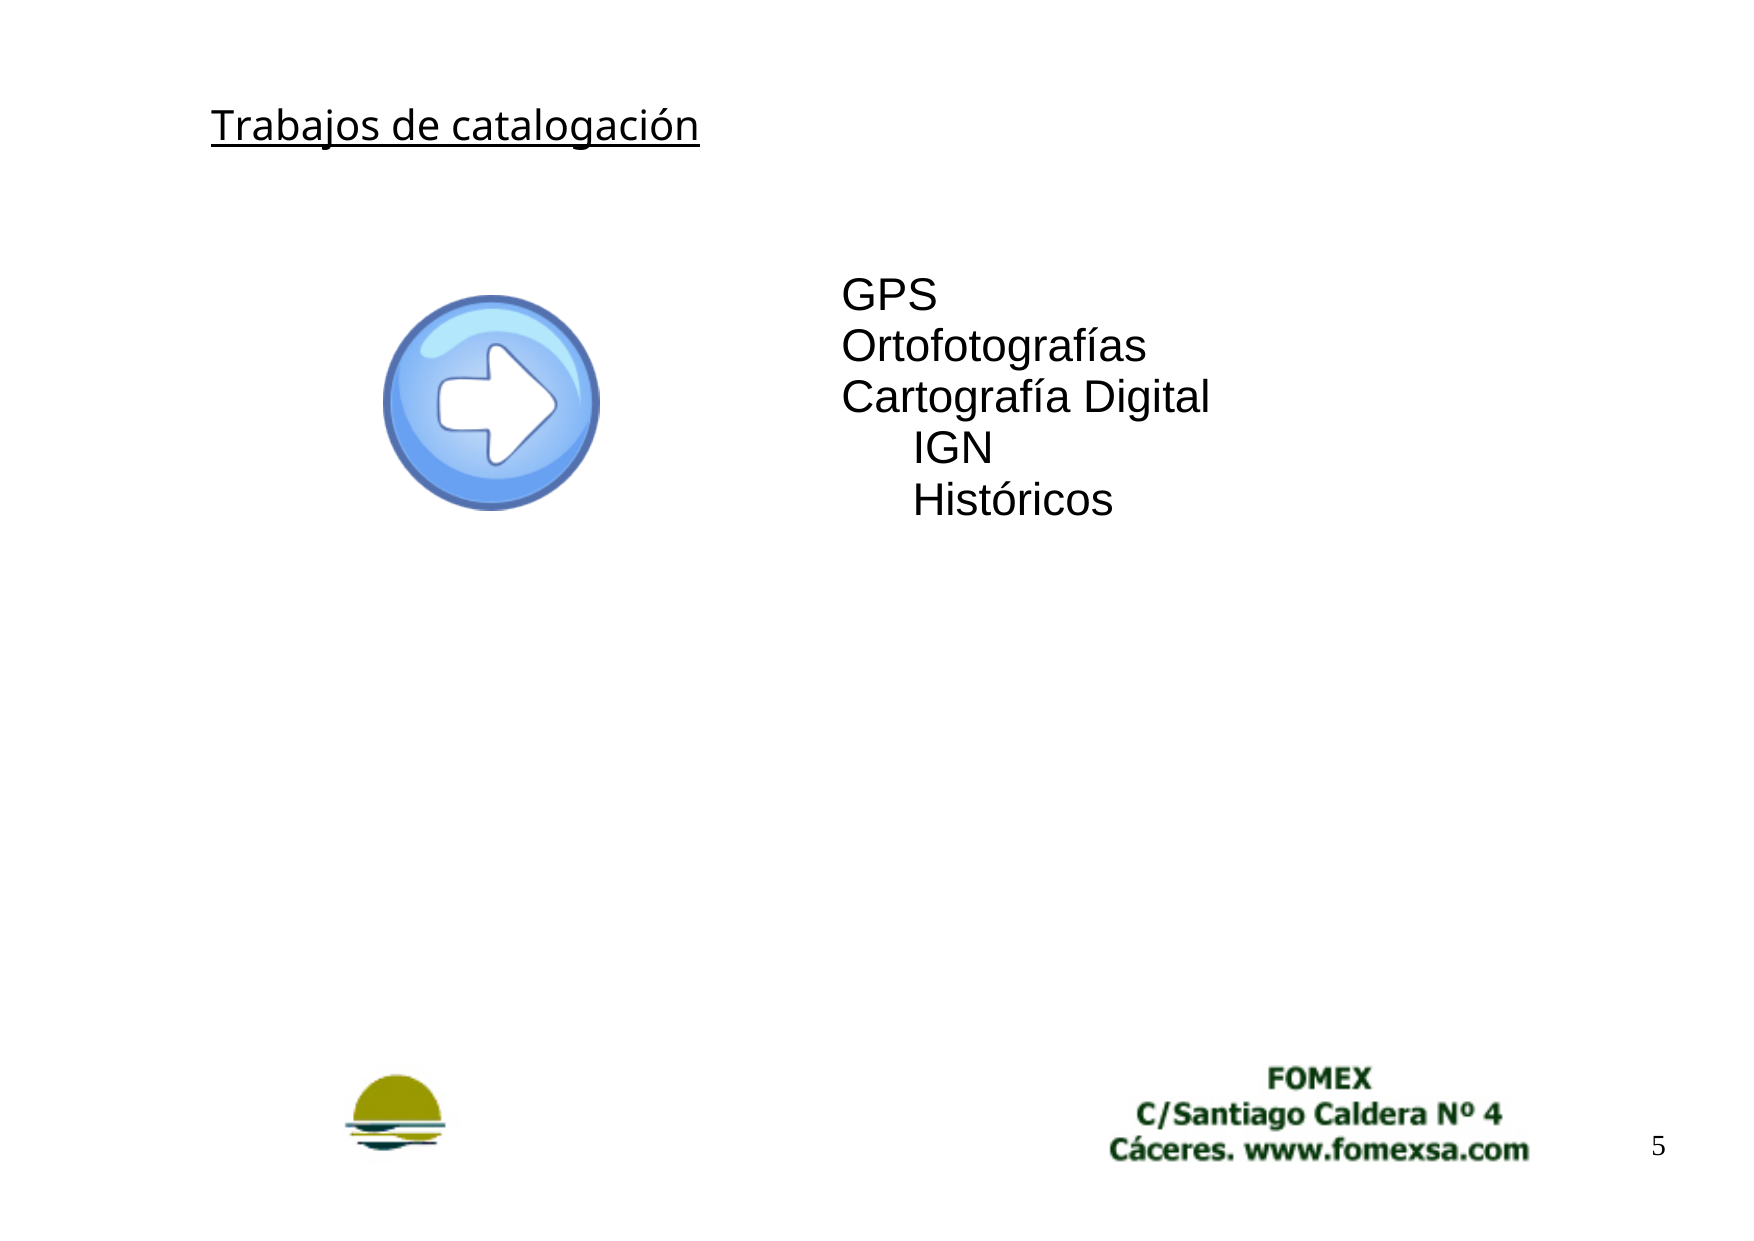

Trabajos de catalogación
GPS
Ortofotografías
Cartografía Digital
IGN
Históricos
FOMEX. Marzo 2007
5